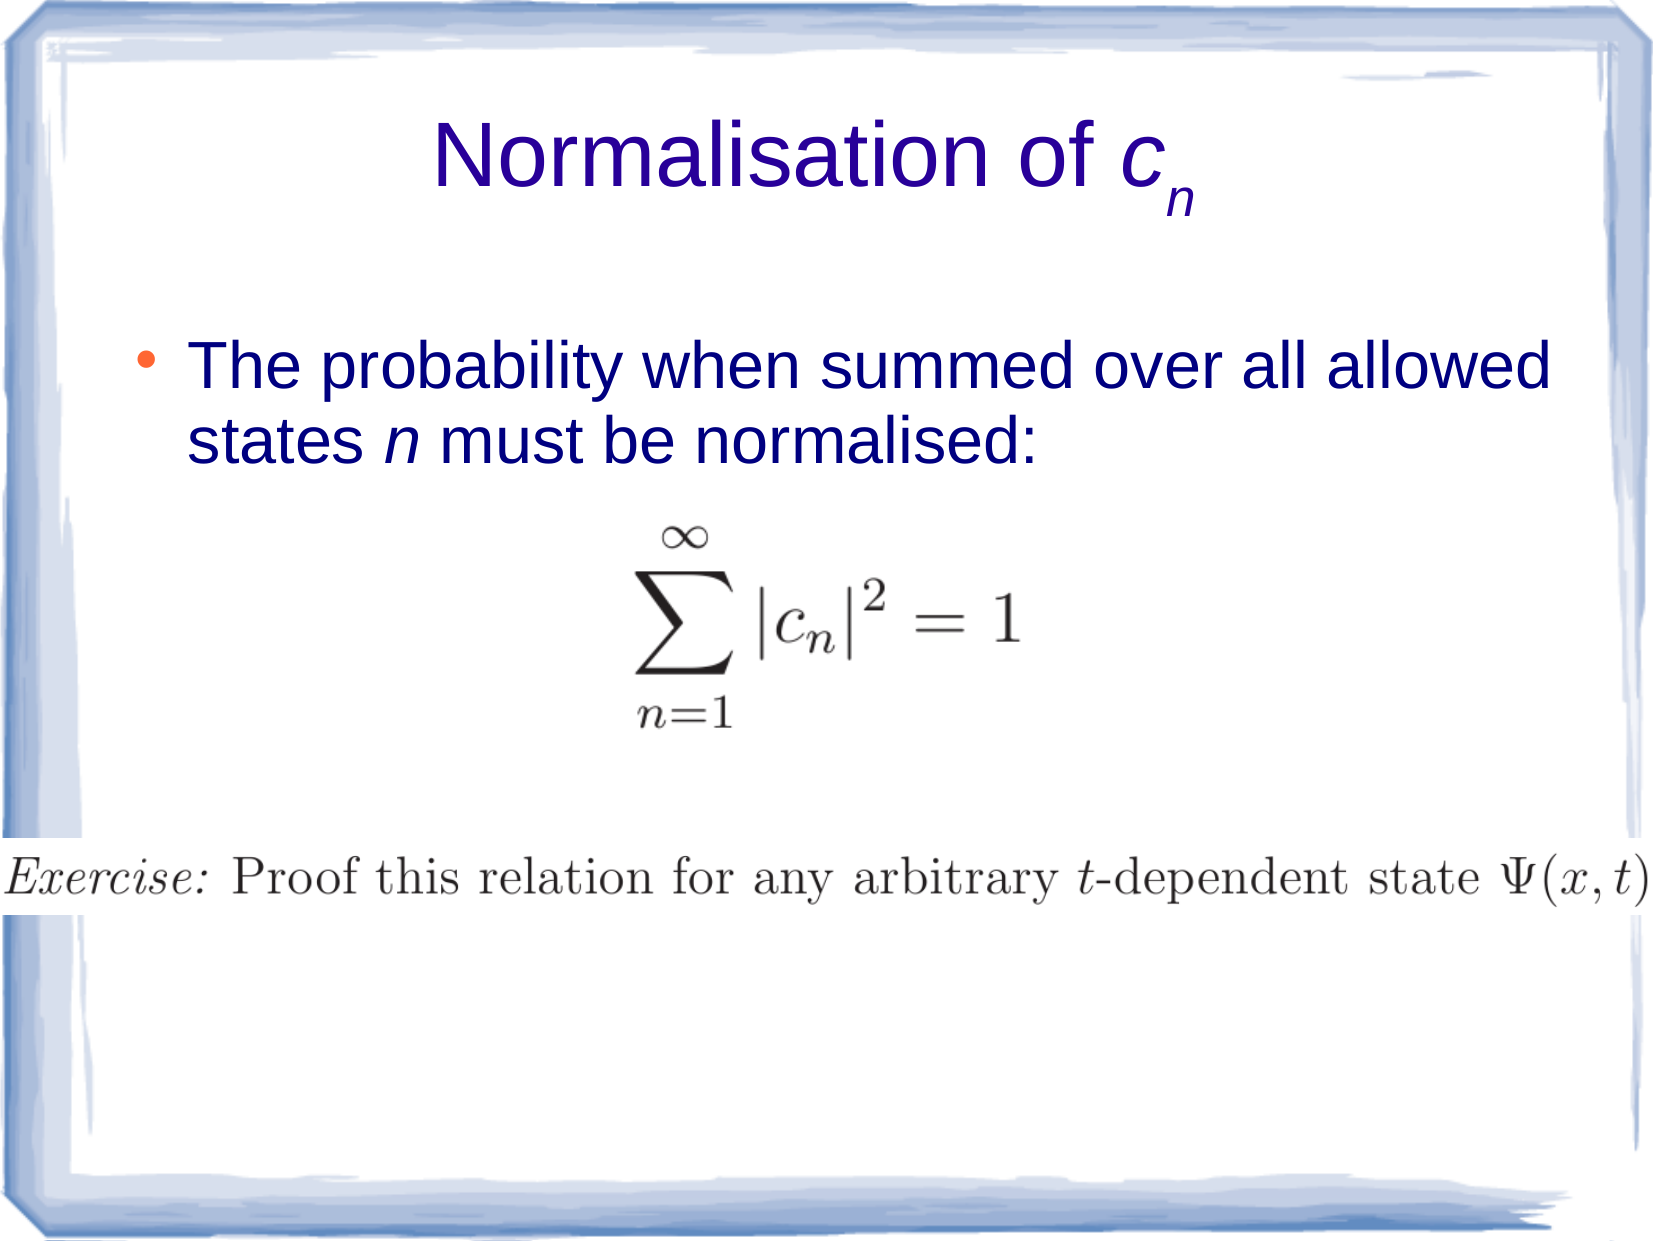

# Normalisation of cn
The probability when summed over all allowed states n must be normalised: